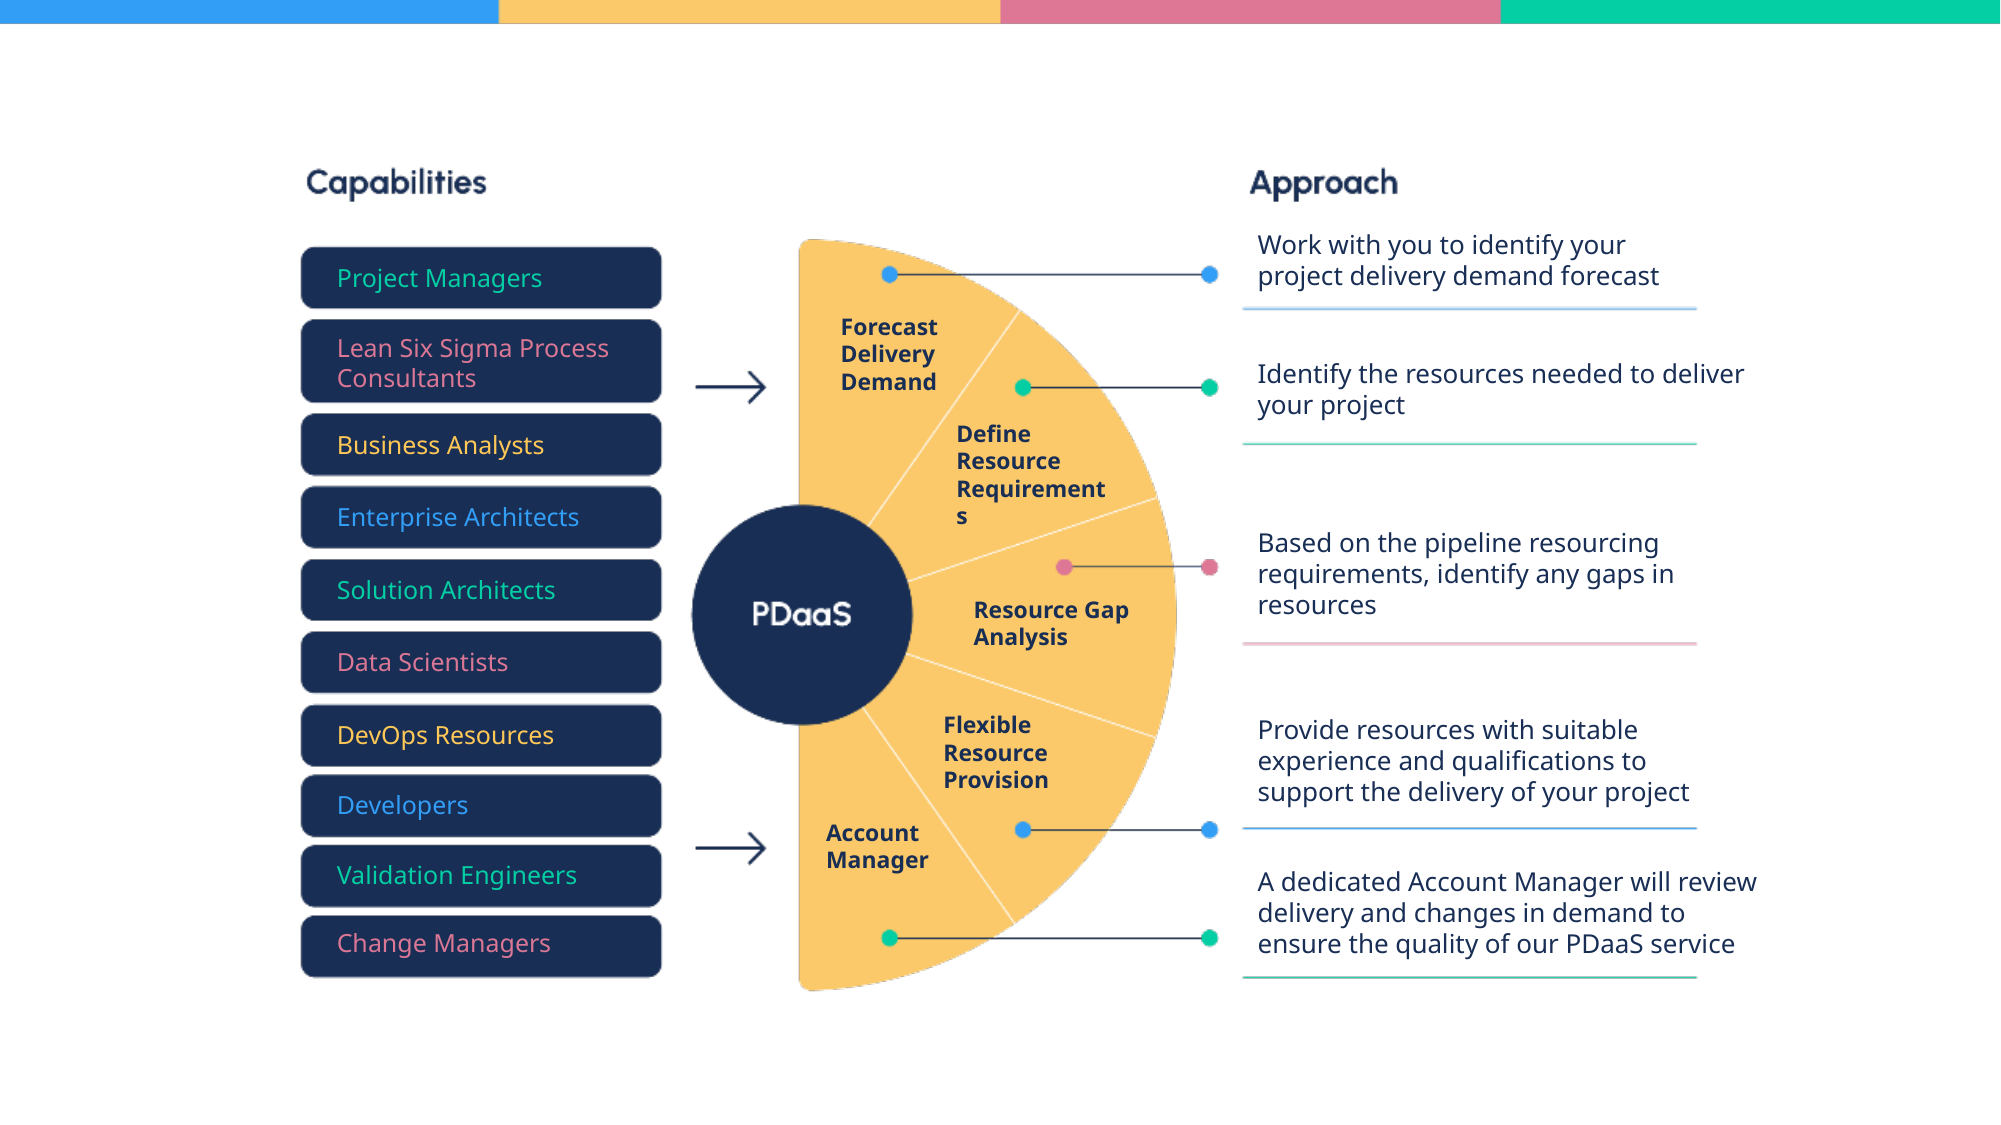

Work with you to identify your project delivery demand forecast
Project Managers
Forecast Delivery Demand
Lean Six Sigma Process Consultants
Identify the resources needed to deliver your project
Define Resource Requirements
Business Analysts
Enterprise Architects
Based on the pipeline resourcing requirements, identify any gaps in resources
Solution Architects
Resource Gap Analysis
Data Scientists
Flexible Resource Provision
Provide resources with suitable experience and qualifications to support the delivery of your project
DevOps Resources
Developers
Account Manager
Validation Engineers
A dedicated Account Manager will review delivery and changes in demand to ensure the quality of our PDaaS service
Change Managers